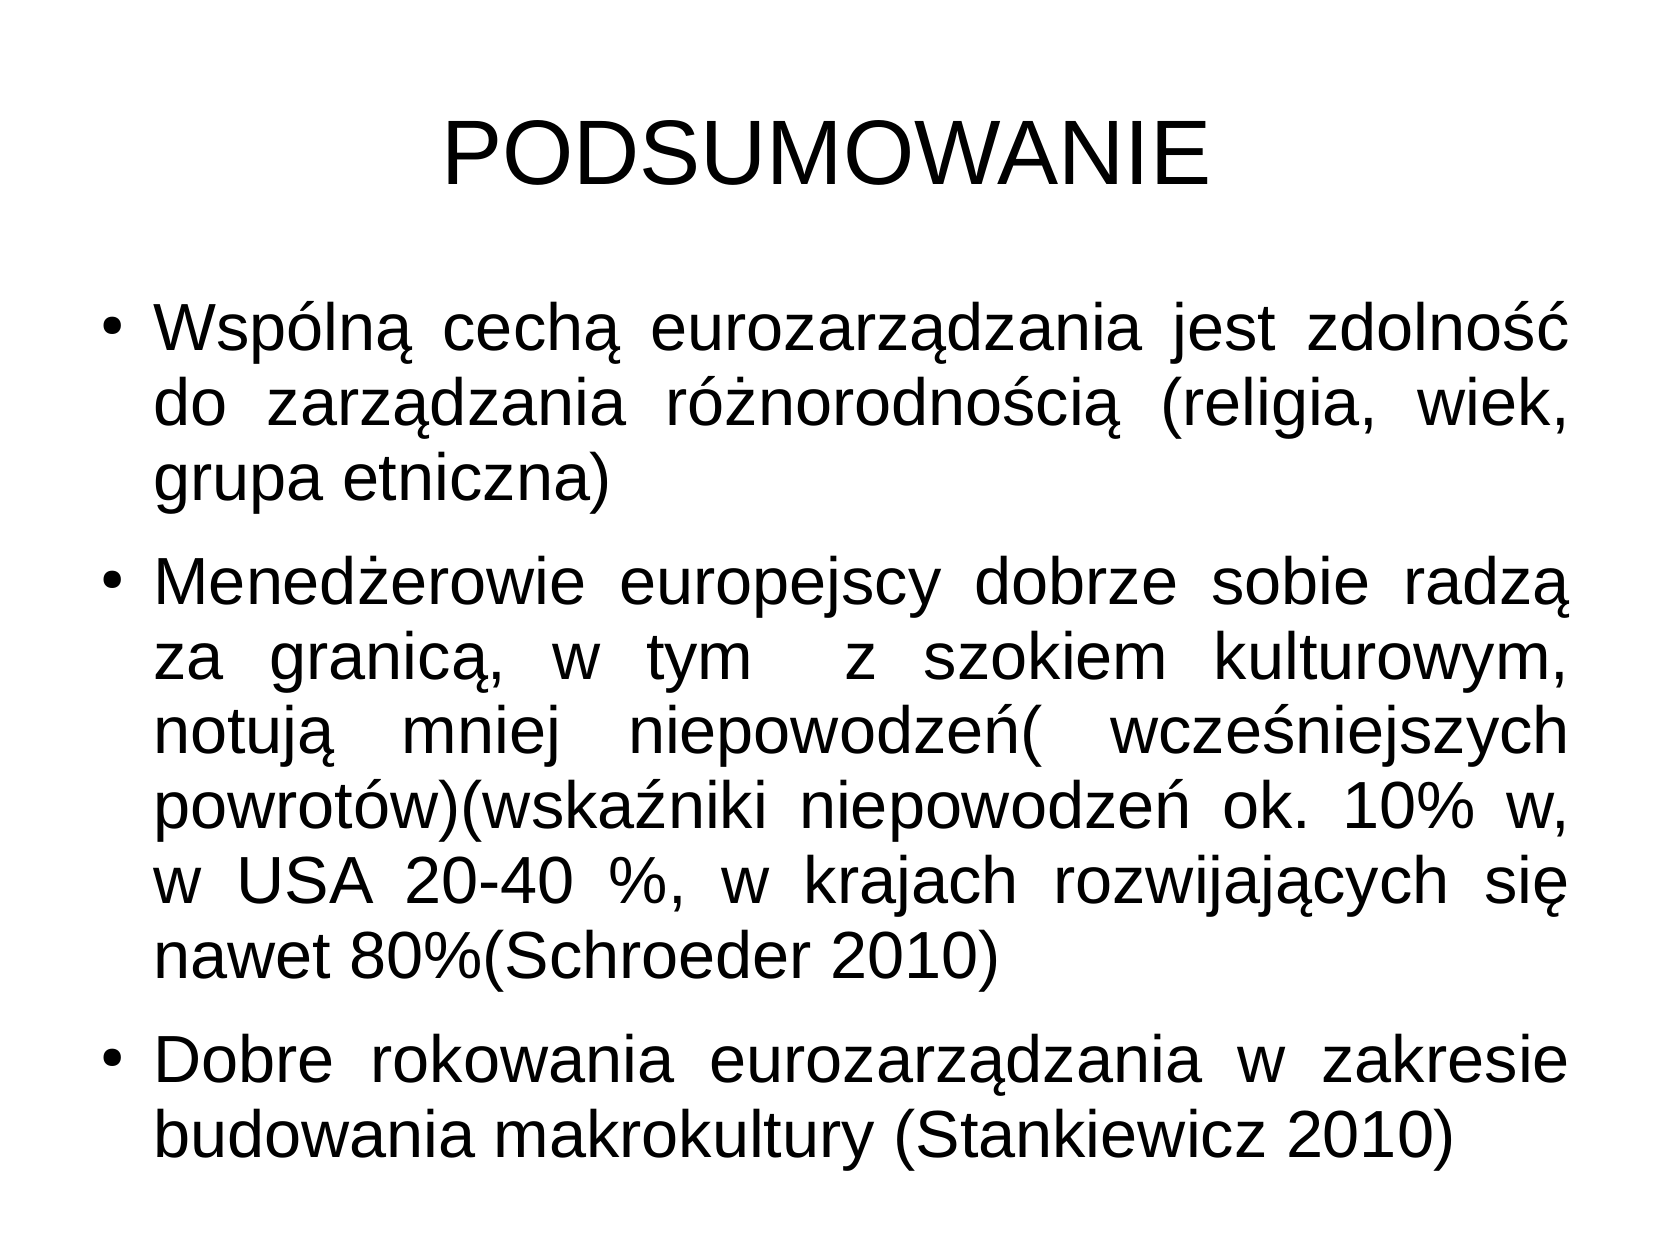

# PODSUMOWANIE
Wspólną cechą eurozarządzania jest zdolność do zarządzania różnorodnością (religia, wiek, grupa etniczna)
Menedżerowie europejscy dobrze sobie radzą za granicą, w tym z szokiem kulturowym, notują mniej niepowodzeń( wcześniejszych powrotów)(wskaźniki niepowodzeń ok. 10% w, w USA 20-40 %, w krajach rozwijających się nawet 80%(Schroeder 2010)
Dobre rokowania eurozarządzania w zakresie budowania makrokultury (Stankiewicz 2010)